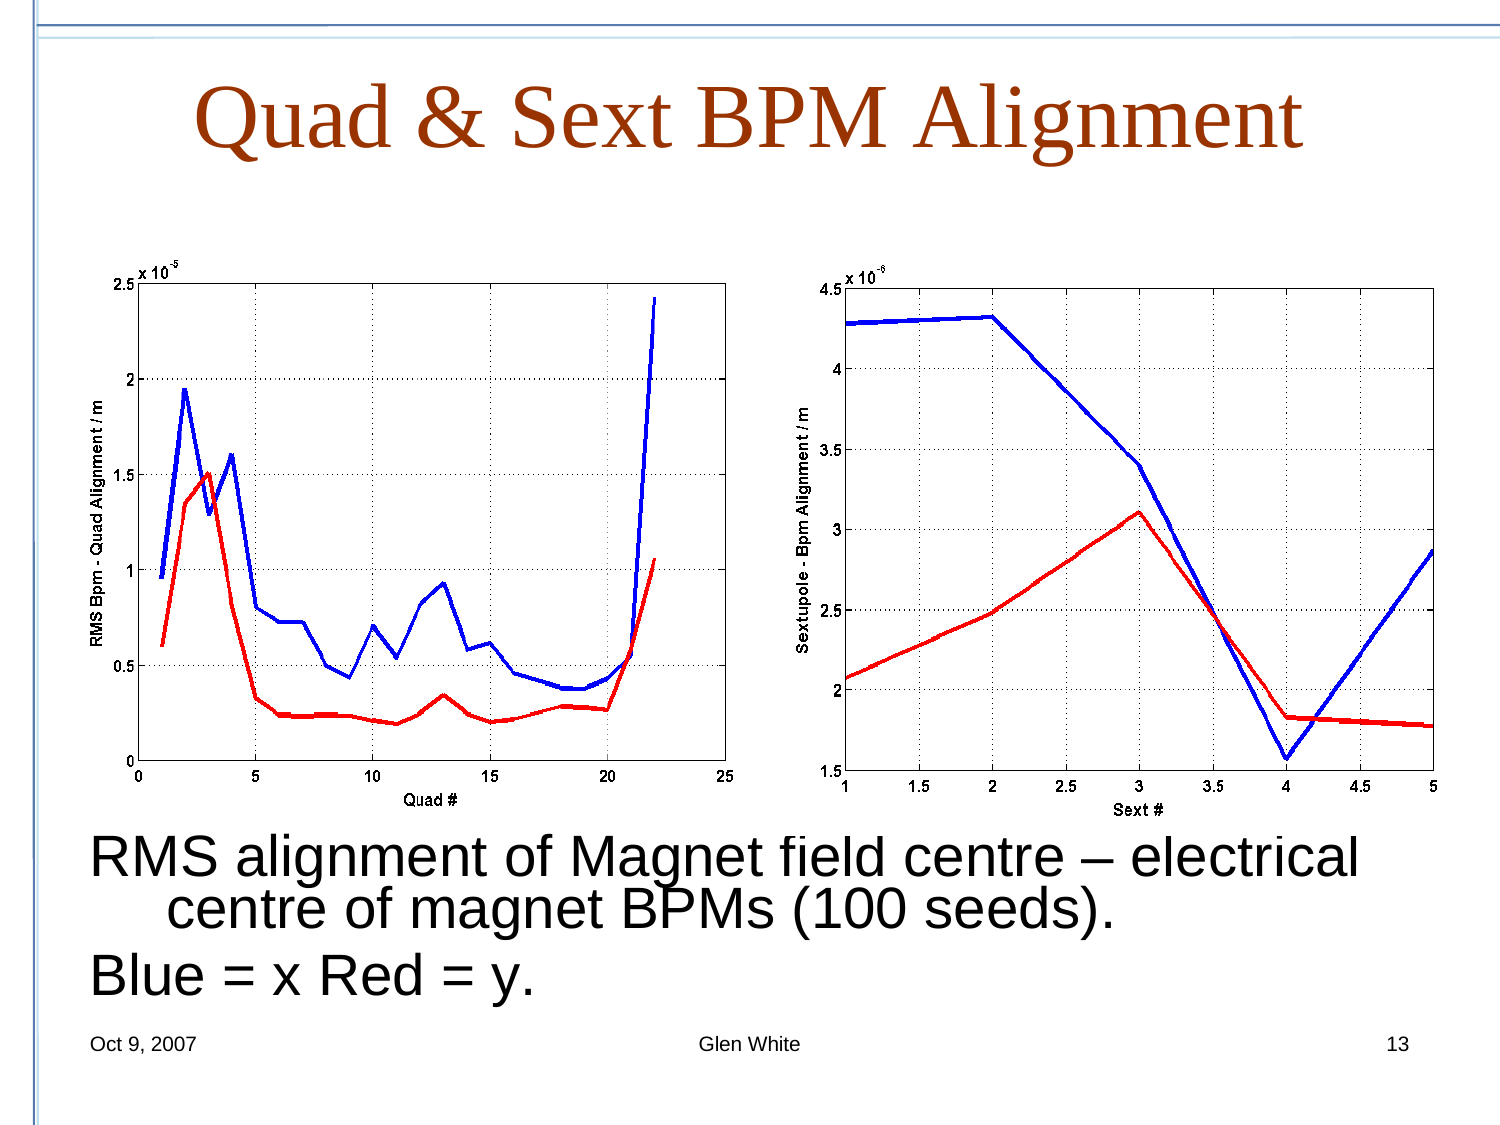

# Quad & Sext BPM Alignment
RMS alignment of Magnet field centre – electrical centre of magnet BPMs (100 seeds).
Blue = x Red = y.
Glen White
13